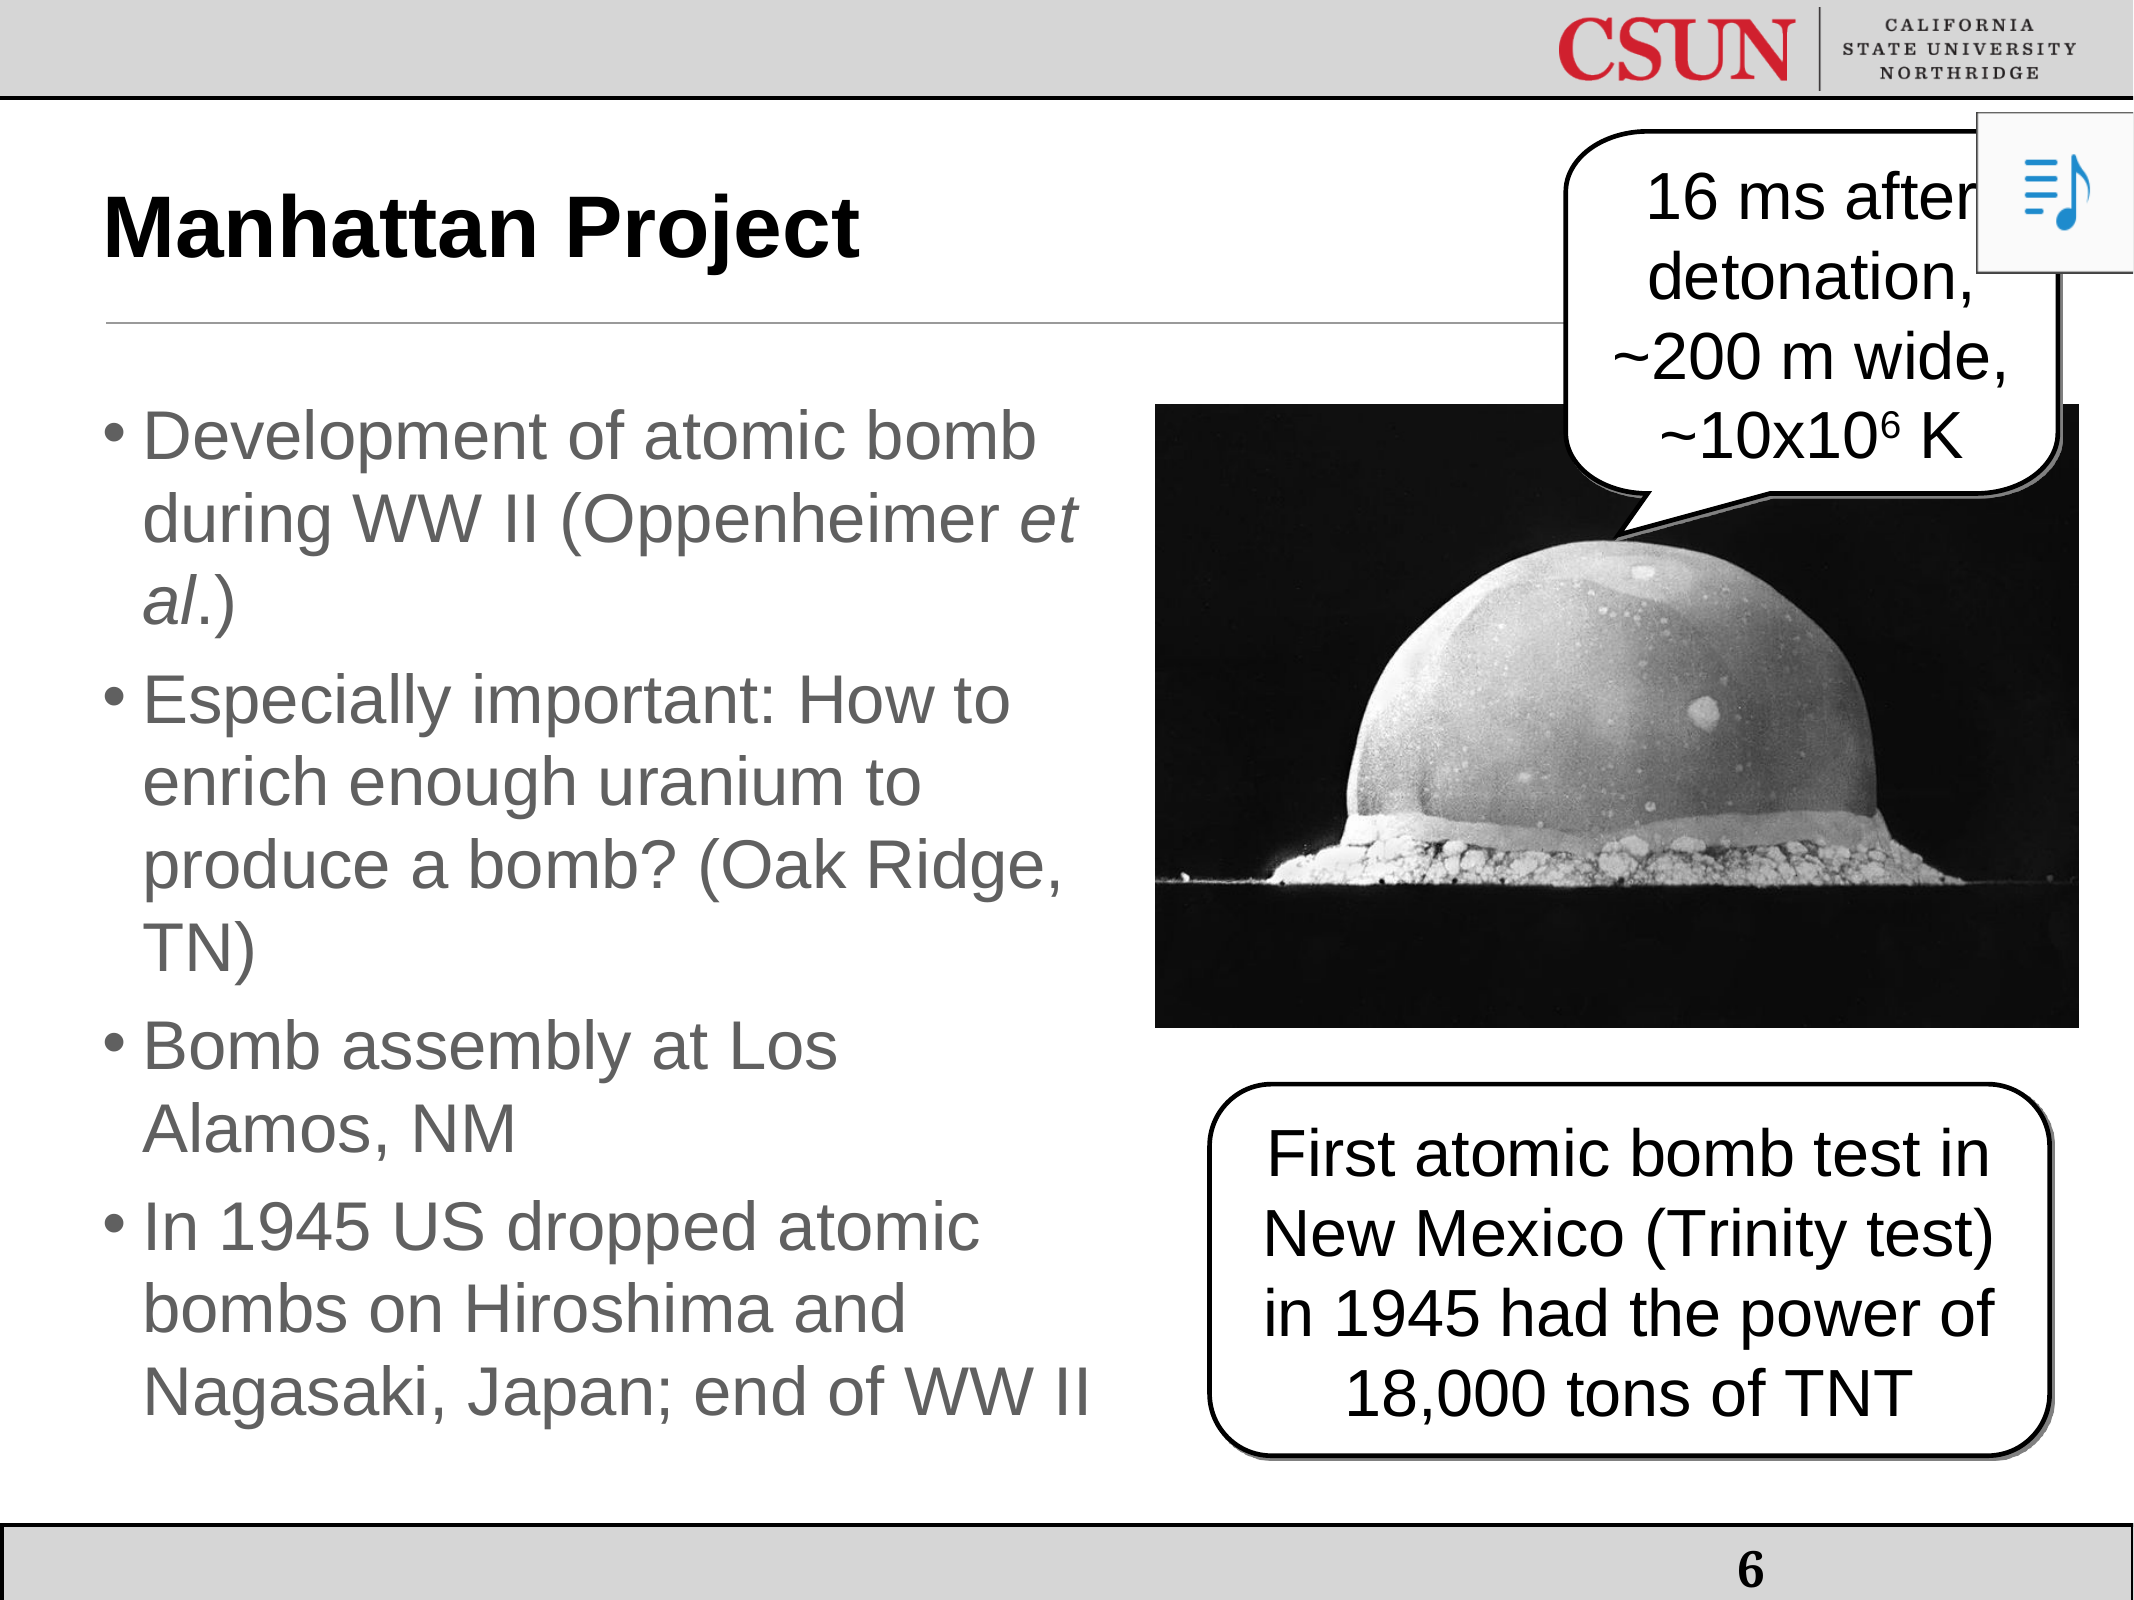

# Manhattan Project
16 ms after detonation, ~200 m wide,
~10x106 K
Development of atomic bomb during WW II (Oppenheimer et al.)
Especially important: How to enrich enough uranium to produce a bomb? (Oak Ridge, TN)
Bomb assembly at Los Alamos, NM
In 1945 US dropped atomic bombs on Hiroshima and Nagasaki, Japan; end of WW II
First atomic bomb test in New Mexico (Trinity test) in 1945 had the power of 18,000 tons of TNT
6